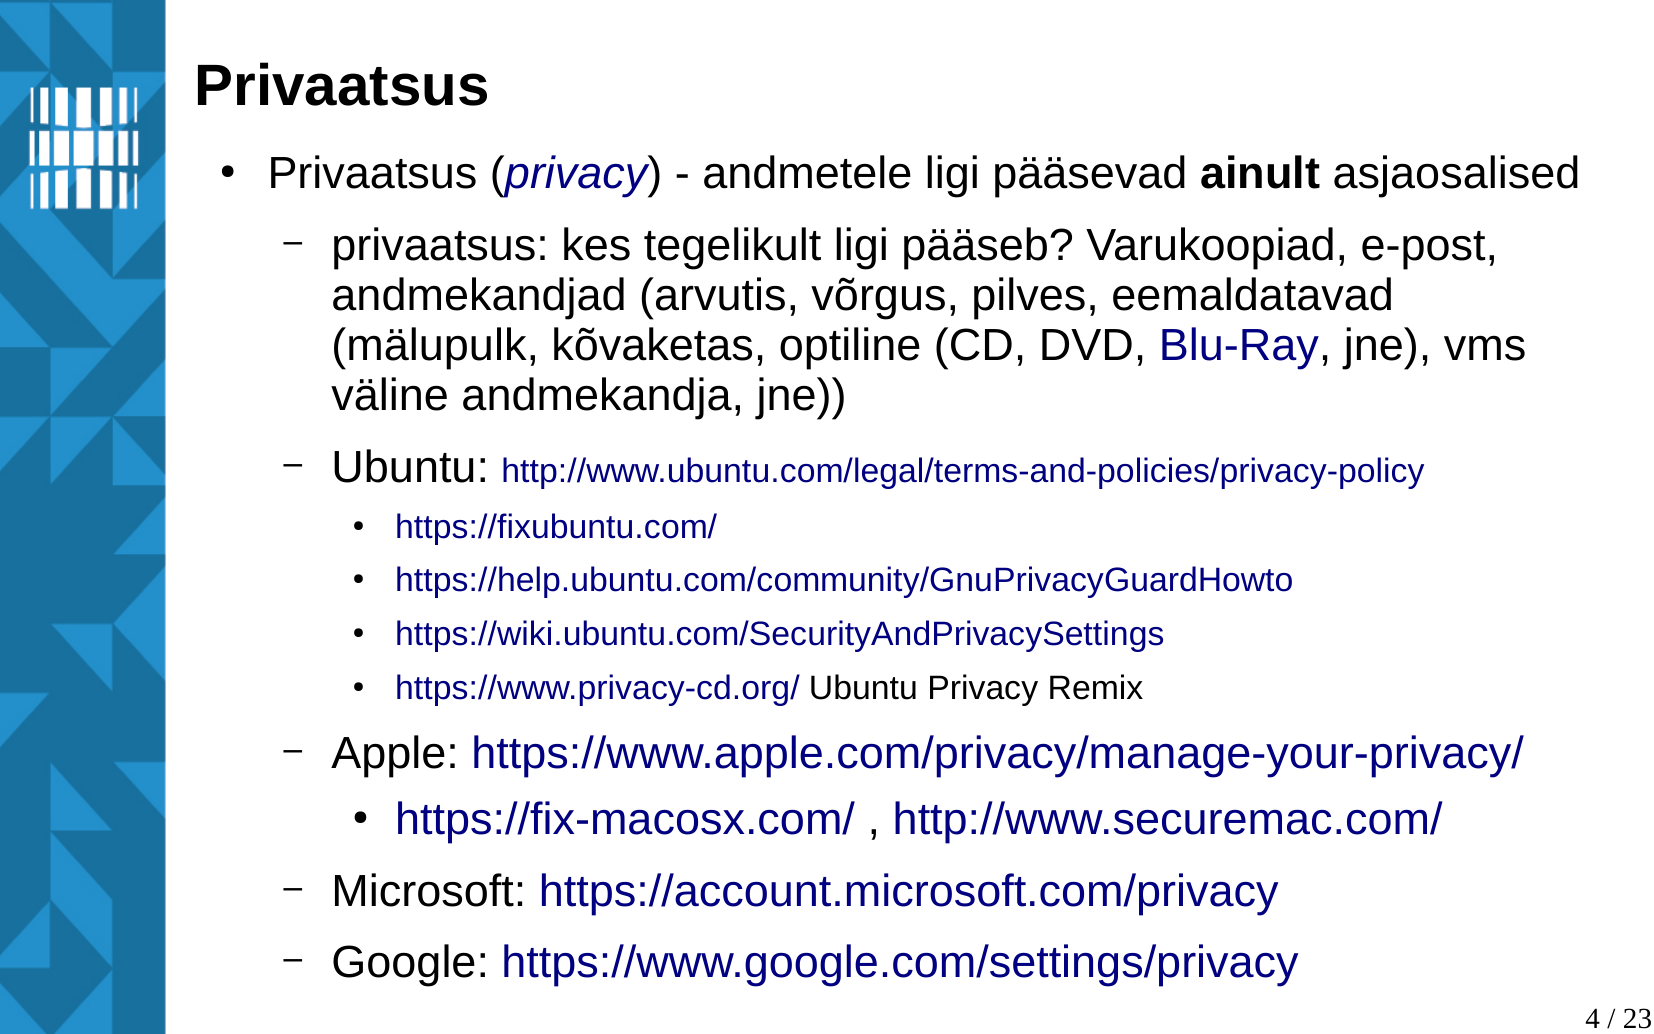

# Privaatsus
Privaatsus (privacy) - andmetele ligi pääsevad ainult asjaosalised
privaatsus: kes tegelikult ligi pääseb? Varukoopiad, e-post, andmekandjad (arvutis, võrgus, pilves, eemaldatavad (mälupulk, kõvaketas, optiline (CD, DVD, Blu-Ray, jne), vms väline andmekandja, jne))
Ubuntu: http://www.ubuntu.com/legal/terms-and-policies/privacy-policy
https://fixubuntu.com/
https://help.ubuntu.com/community/GnuPrivacyGuardHowto
https://wiki.ubuntu.com/SecurityAndPrivacySettings
https://www.privacy-cd.org/ Ubuntu Privacy Remix
Apple: https://www.apple.com/privacy/manage-your-privacy/
https://fix-macosx.com/ , http://www.securemac.com/
Microsoft: https://account.microsoft.com/privacy
Google: https://www.google.com/settings/privacy
4